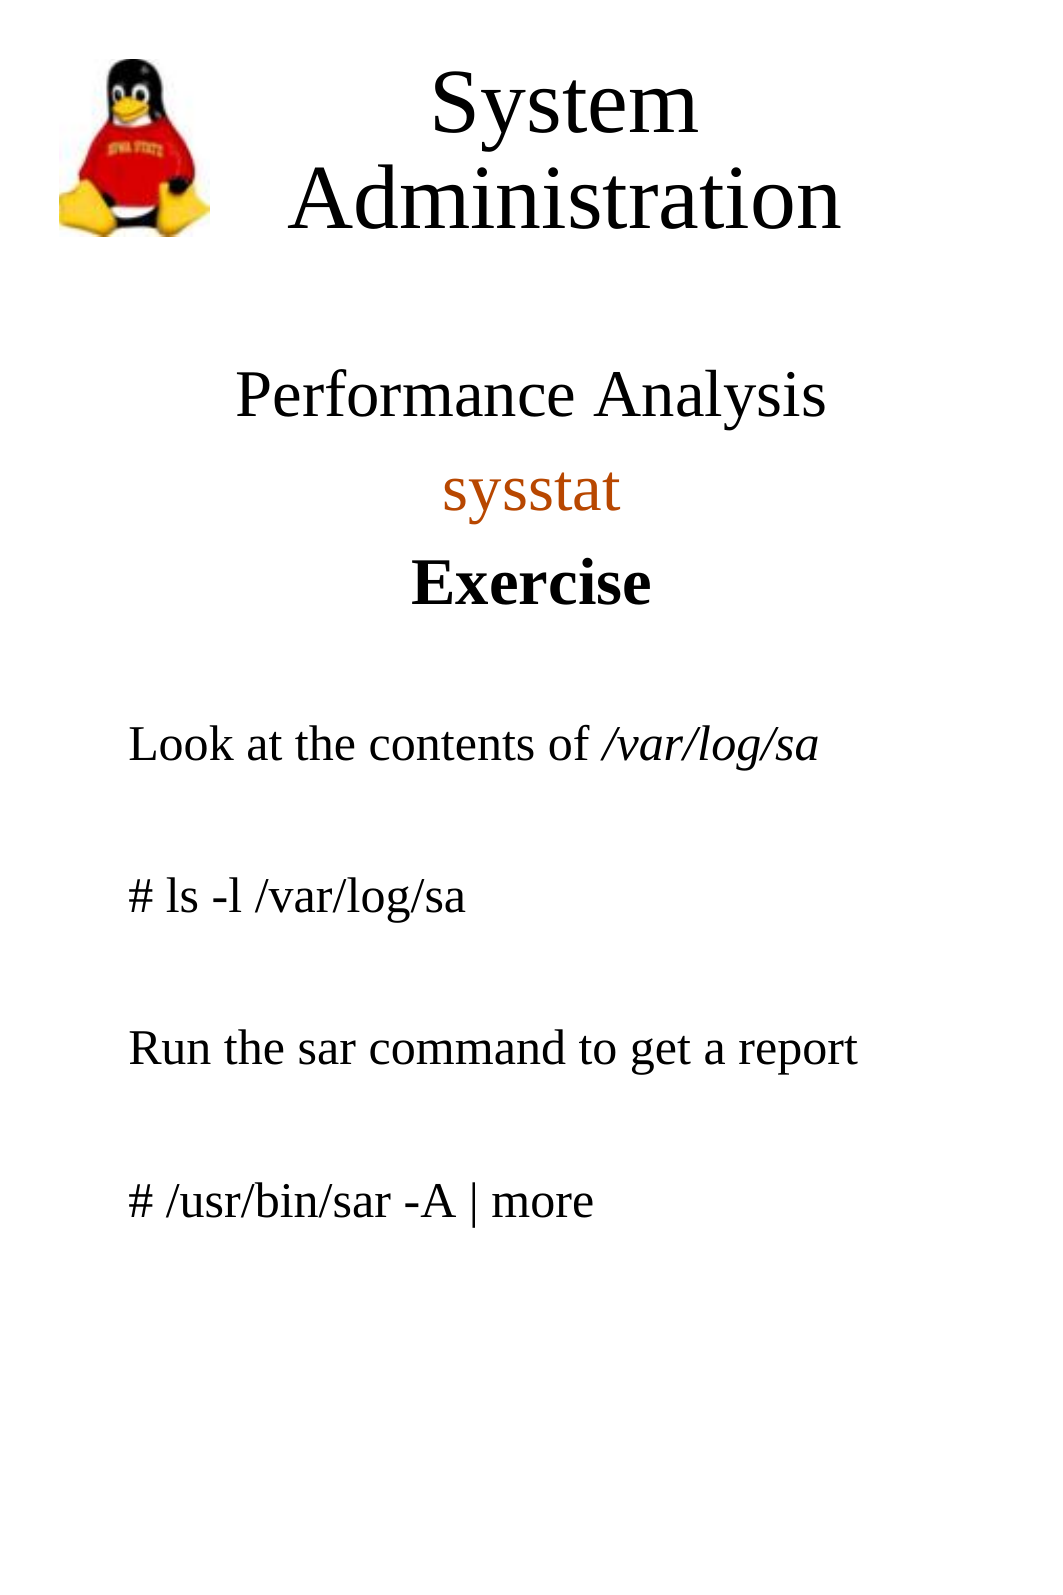

# System Administration
Performance Analysis
sysstat
Exercise
Look at the contents of /var/log/sa
# ls -l /var/log/sa
Run the sar command to get a report
# /usr/bin/sar -A | more